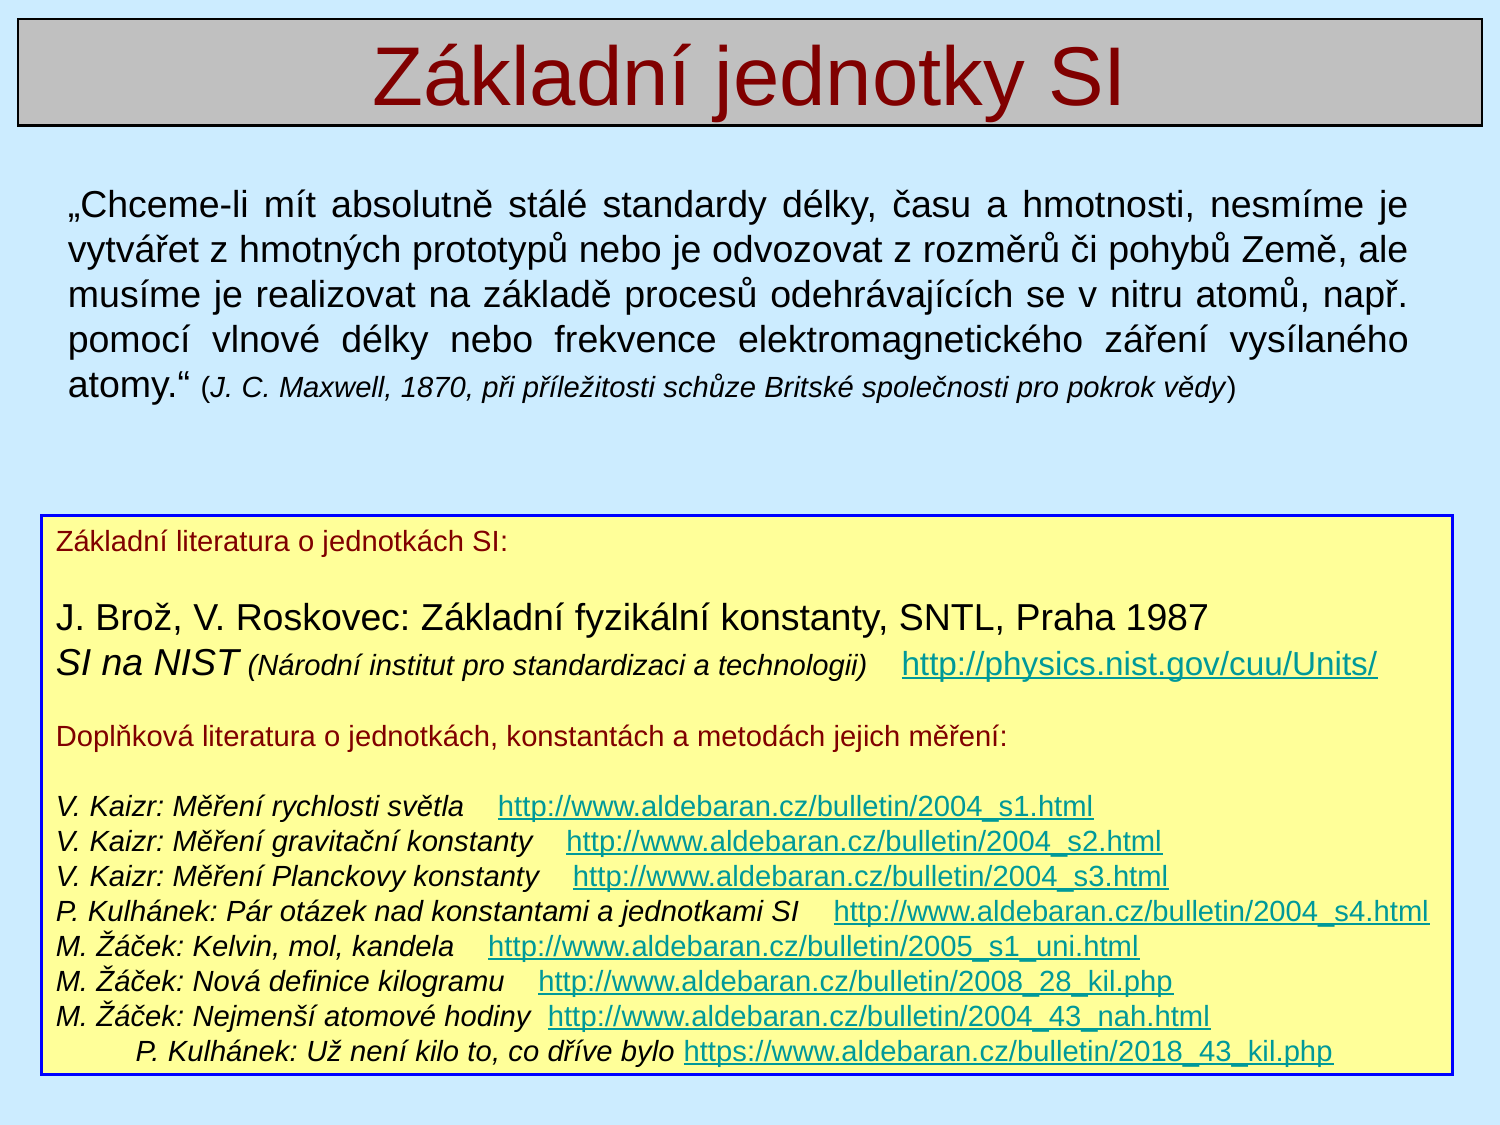

# Základní jednotky SI
„Chceme-li mít absolutně stálé standardy délky, času a hmotnosti, nesmíme je vytvářet z hmotných prototypů nebo je odvozovat z rozměrů či pohybů Země, ale musíme je realizovat na základě procesů odehrávajících se v nitru atomů, např. pomocí vlnové délky nebo frekvence elektromagnetického záření vysílaného atomy.“ (J. C. Maxwell, 1870, při příležitosti schůze Britské společnosti pro pokrok vědy)
Základní literatura o jednotkách SI:
J. Brož, V. Roskovec: Základní fyzikální konstanty, SNTL, Praha 1987
SI na NIST (Národní institut pro standardizaci a technologii) http://physics.nist.gov/cuu/Units/
Doplňková literatura o jednotkách, konstantách a metodách jejich měření:
V. Kaizr: Měření rychlosti světla http://www.aldebaran.cz/bulletin/2004_s1.html
V. Kaizr: Měření gravitační konstanty http://www.aldebaran.cz/bulletin/2004_s2.html
V. Kaizr: Měření Planckovy konstanty http://www.aldebaran.cz/bulletin/2004_s3.html
P. Kulhánek: Pár otázek nad konstantami a jednotkami SI http://www.aldebaran.cz/bulletin/2004_s4.html
M. Žáček: Kelvin, mol, kandela http://www.aldebaran.cz/bulletin/2005_s1_uni.html
M. Žáček: Nová definice kilogramu http://www.aldebaran.cz/bulletin/2008_28_kil.php
M. Žáček: Nejmenší atomové hodiny http://www.aldebaran.cz/bulletin/2004_43_nah.html
P. Kulhánek: Už není kilo to, co dříve bylo https://www.aldebaran.cz/bulletin/2018_43_kil.php